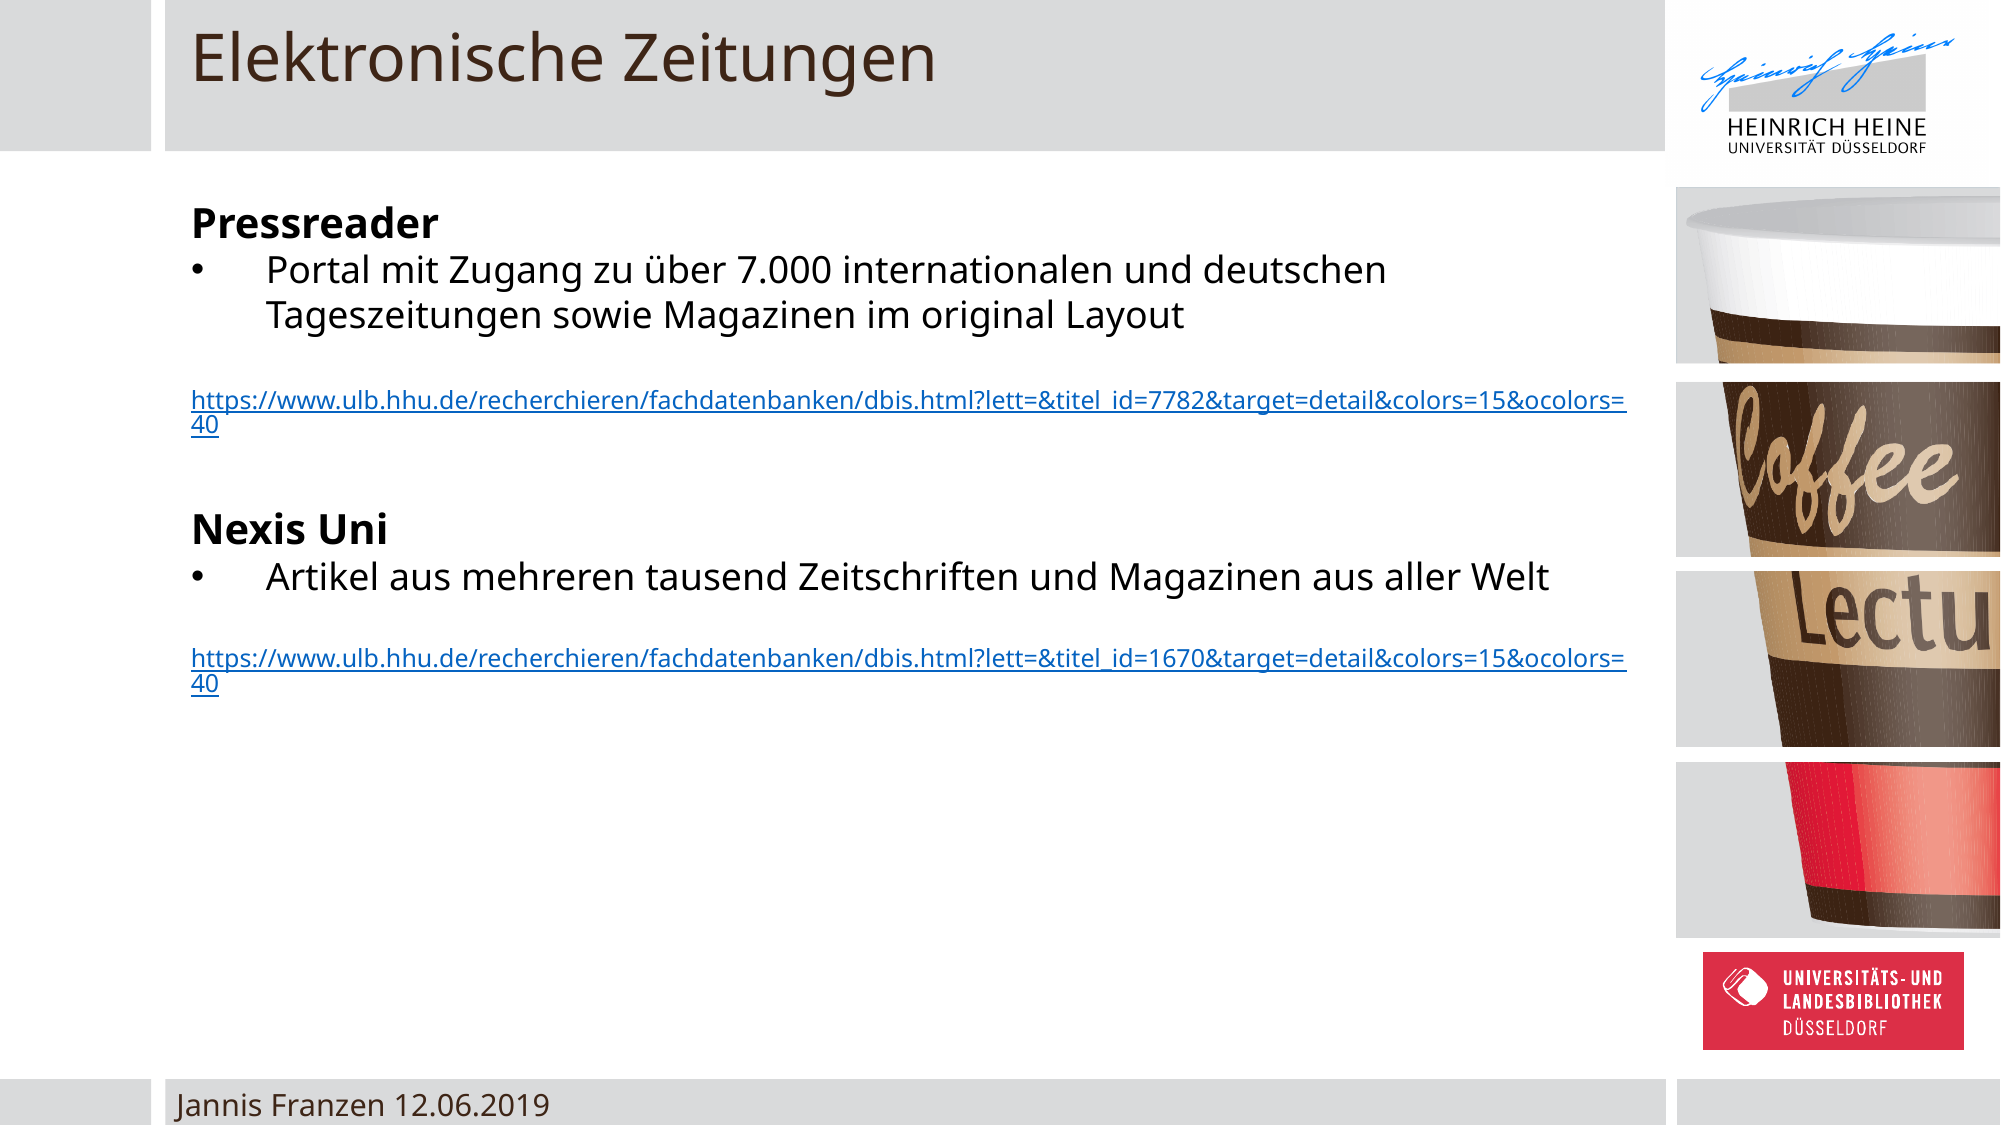

Elektronische Zeitungen
Pressreader
Portal mit Zugang zu über 7.000 internationalen und deutschen Tageszeitungen sowie Magazinen im original Layout
https://www.ulb.hhu.de/recherchieren/fachdatenbanken/dbis.html?lett=&titel_id=7782&target=detail&colors=15&ocolors=40
Nexis Uni
Artikel aus mehreren tausend Zeitschriften und Magazinen aus aller Welt
https://www.ulb.hhu.de/recherchieren/fachdatenbanken/dbis.html?lett=&titel_id=1670&target=detail&colors=15&ocolors=40
Jannis Franzen 12.06.2019